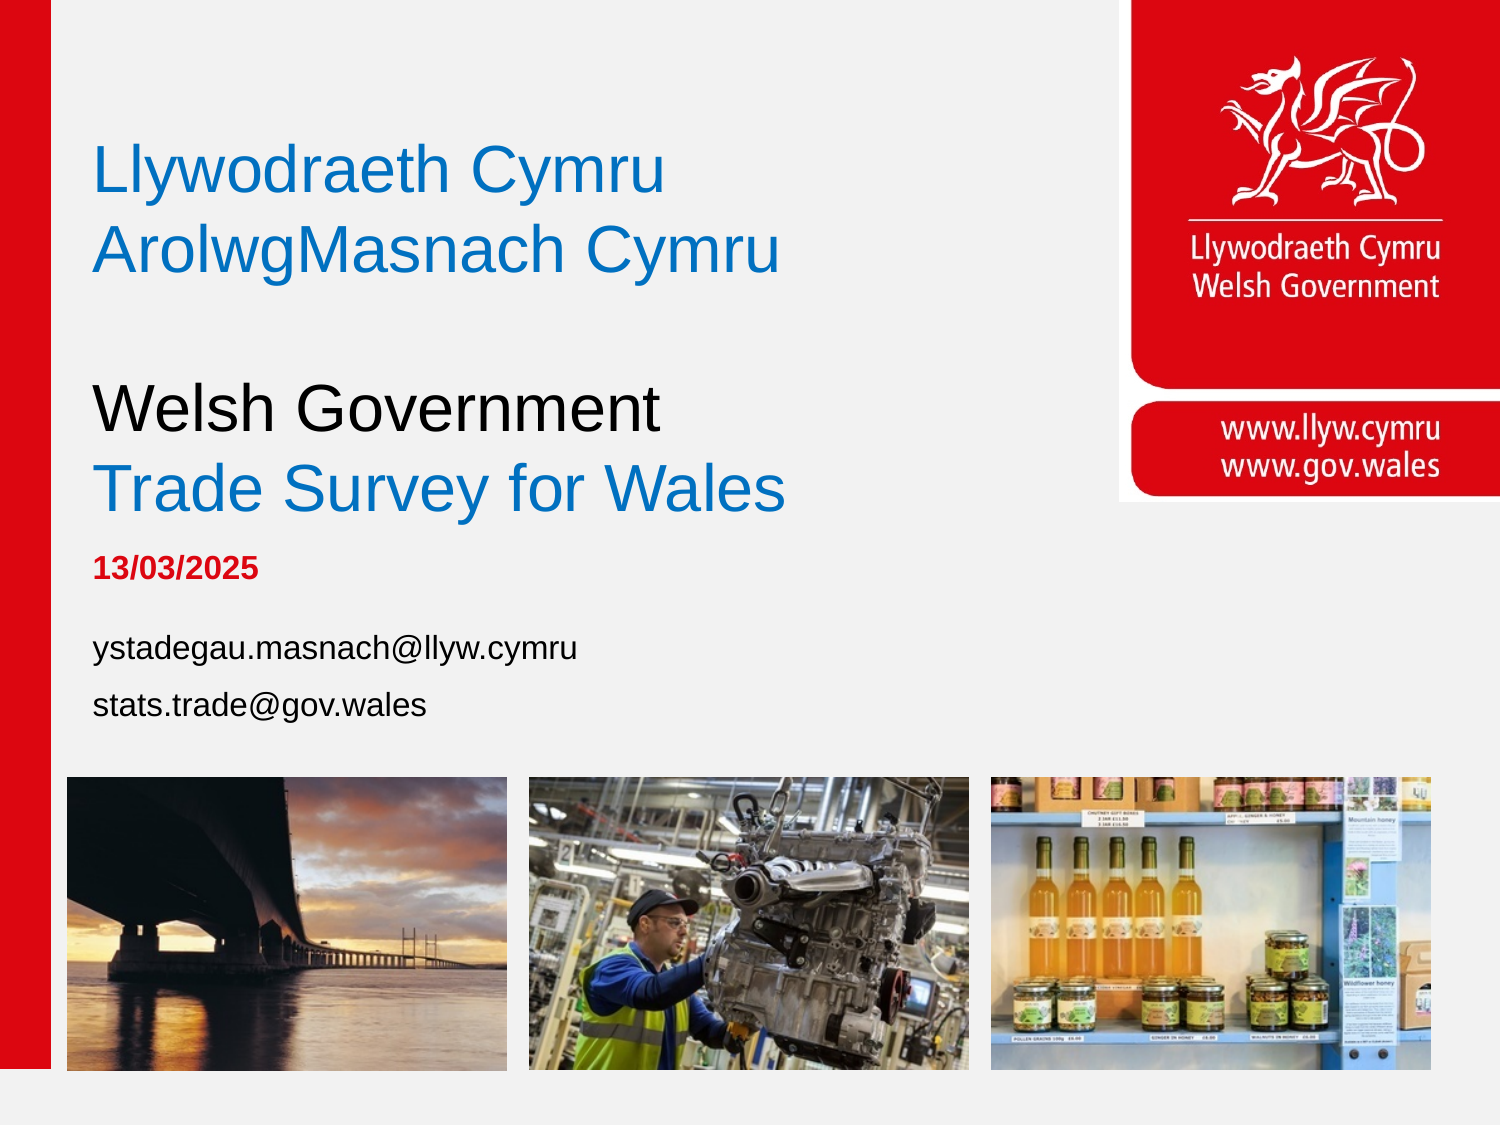

# Trade Survey for Wales
Llywodraeth Cymru
ArolwgMasnach Cymru
Welsh Government
Trade Survey for Wales
13/03/2025
ystadegau.masnach@llyw.cymru
stats.trade@gov.wales